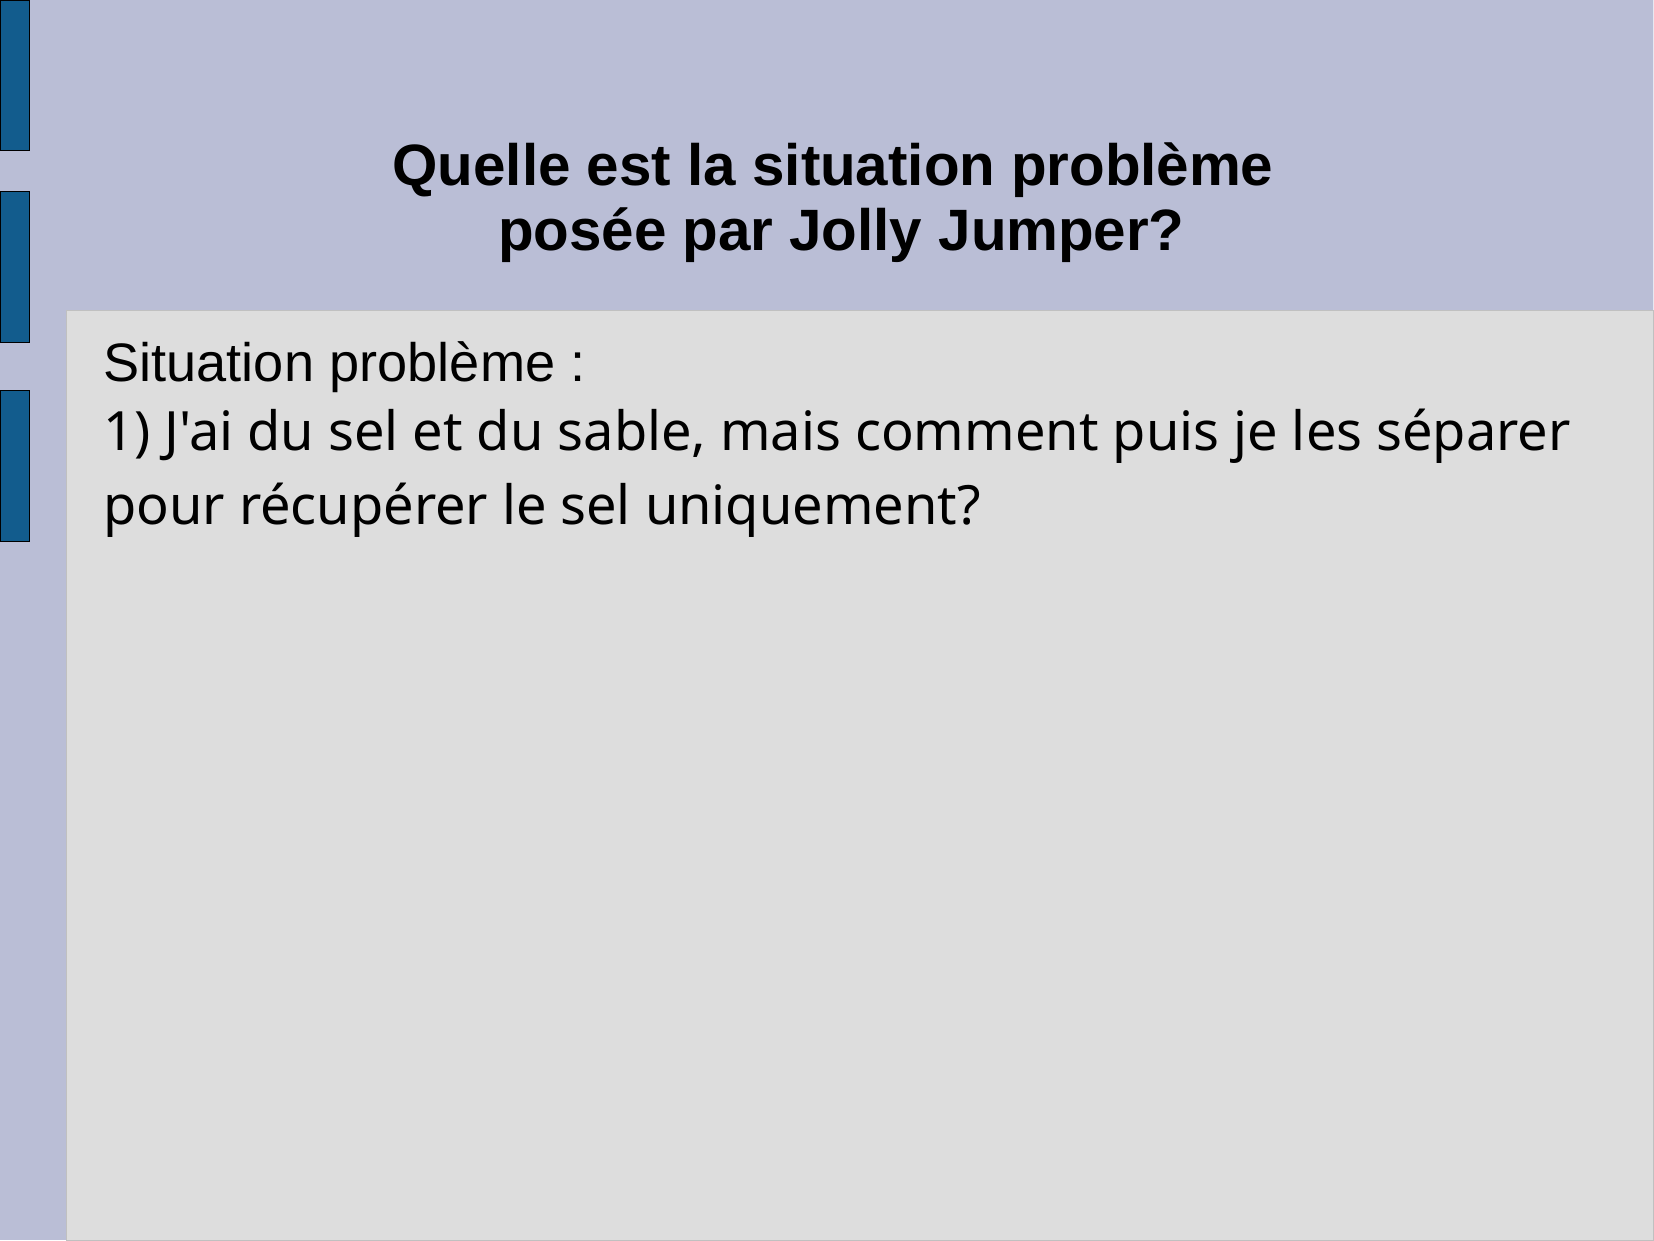

Quelle est la situation problème
posée par Jolly Jumper?
Situation problème :
1) J'ai du sel et du sable, mais comment puis je les séparer pour récupérer le sel uniquement?